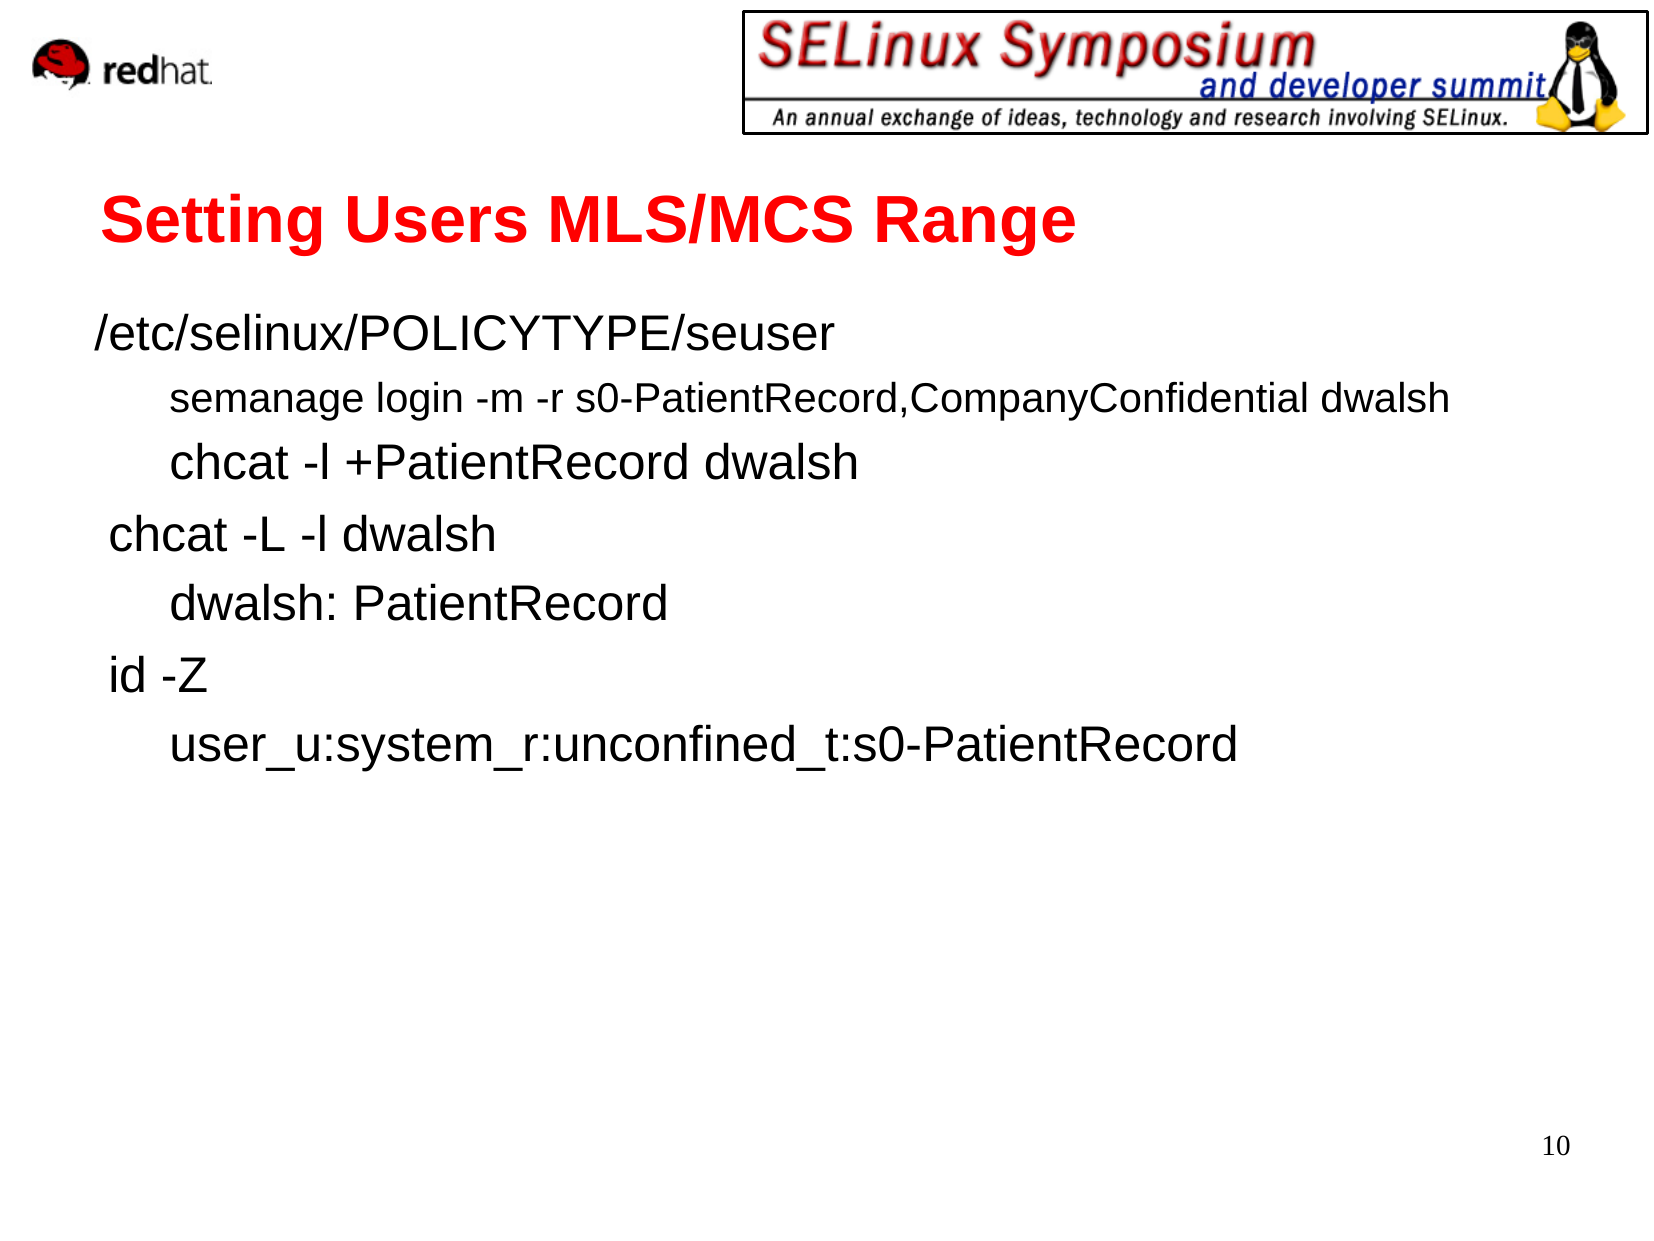

# Setting Users MLS/MCS Range
/etc/selinux/POLICYTYPE/seuser
semanage login -m -r s0-PatientRecord,CompanyConfidential dwalsh
chcat -l +PatientRecord dwalsh
 chcat -L -l dwalsh
dwalsh: PatientRecord
 id -Z
user_u:system_r:unconfined_t:s0-PatientRecord